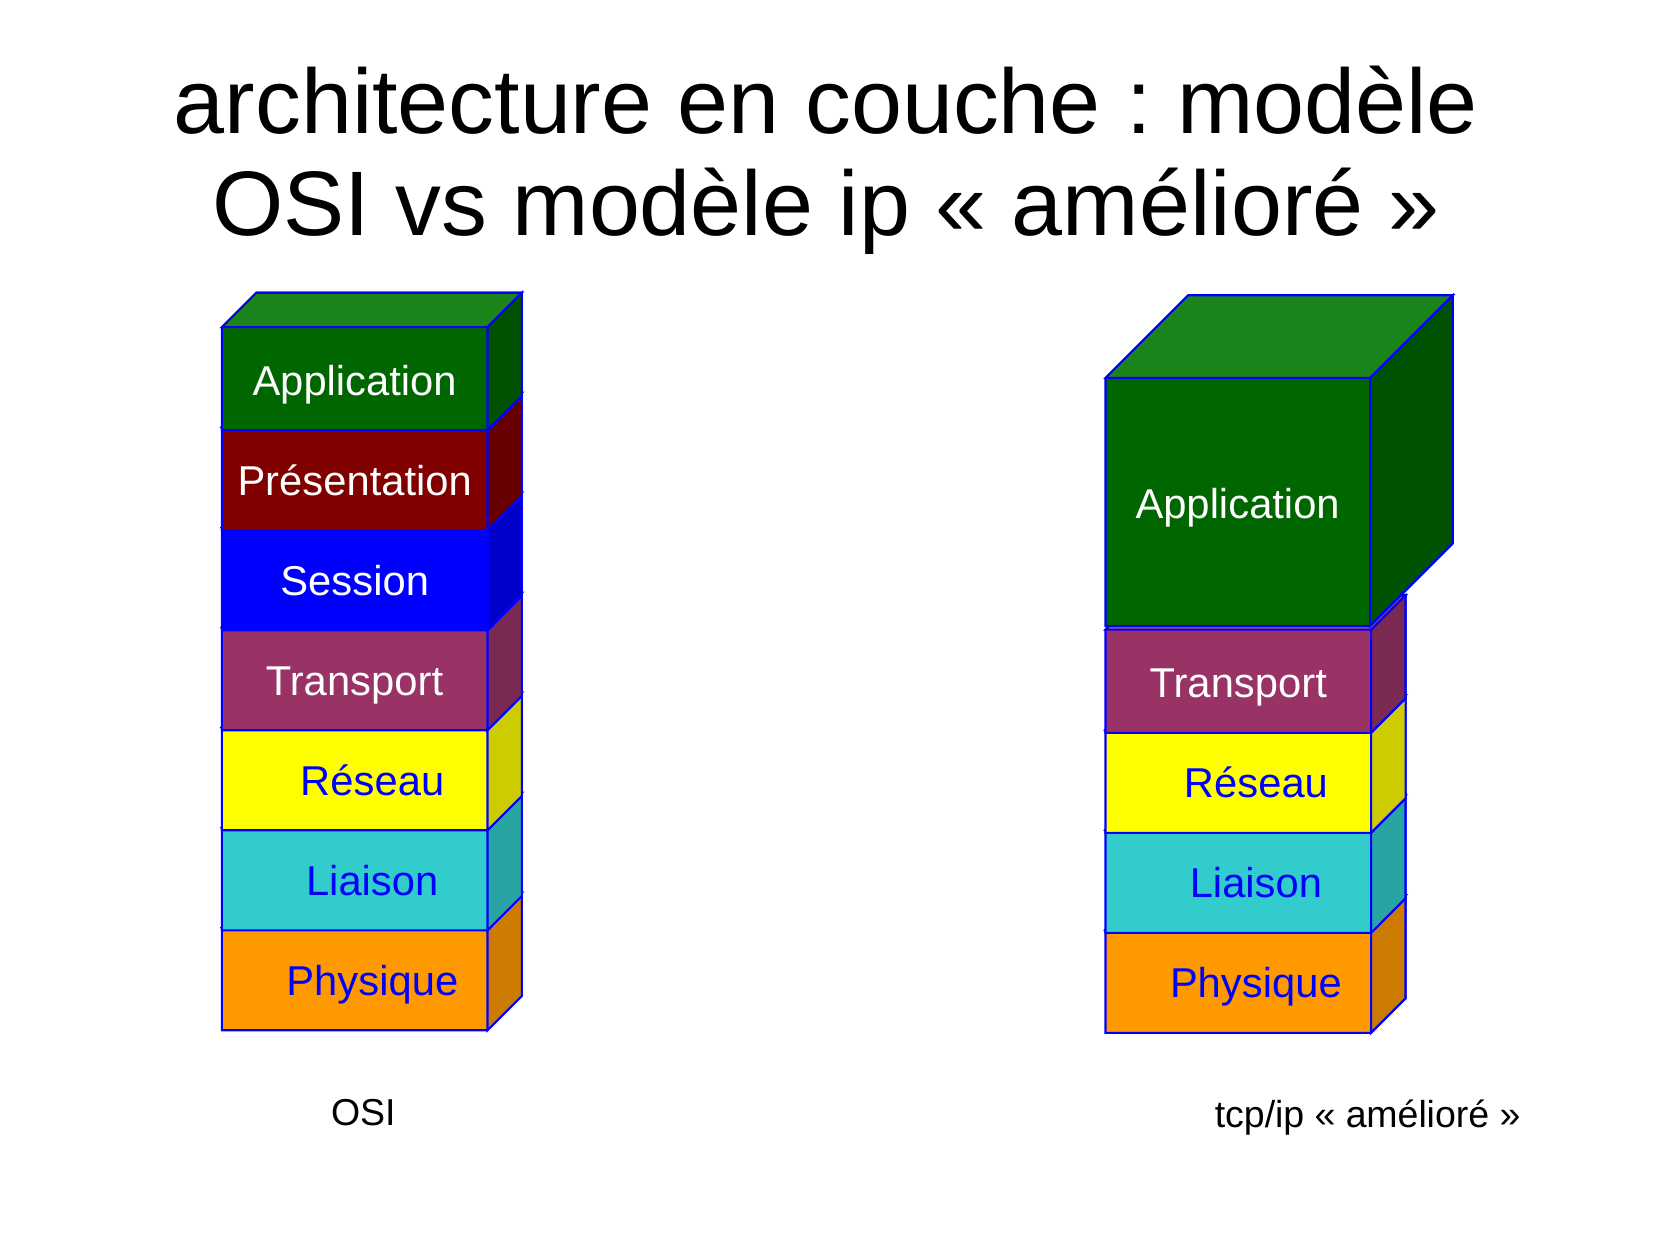

# architecture en couche : modèle OSI vs modèle ip « amélioré »
Application
Présentation
Session
Transport
Réseau
Liaison
Physique
Application
Transport
Réseau
Liaison
Physique
OSI
tcp/ip « amélioré »